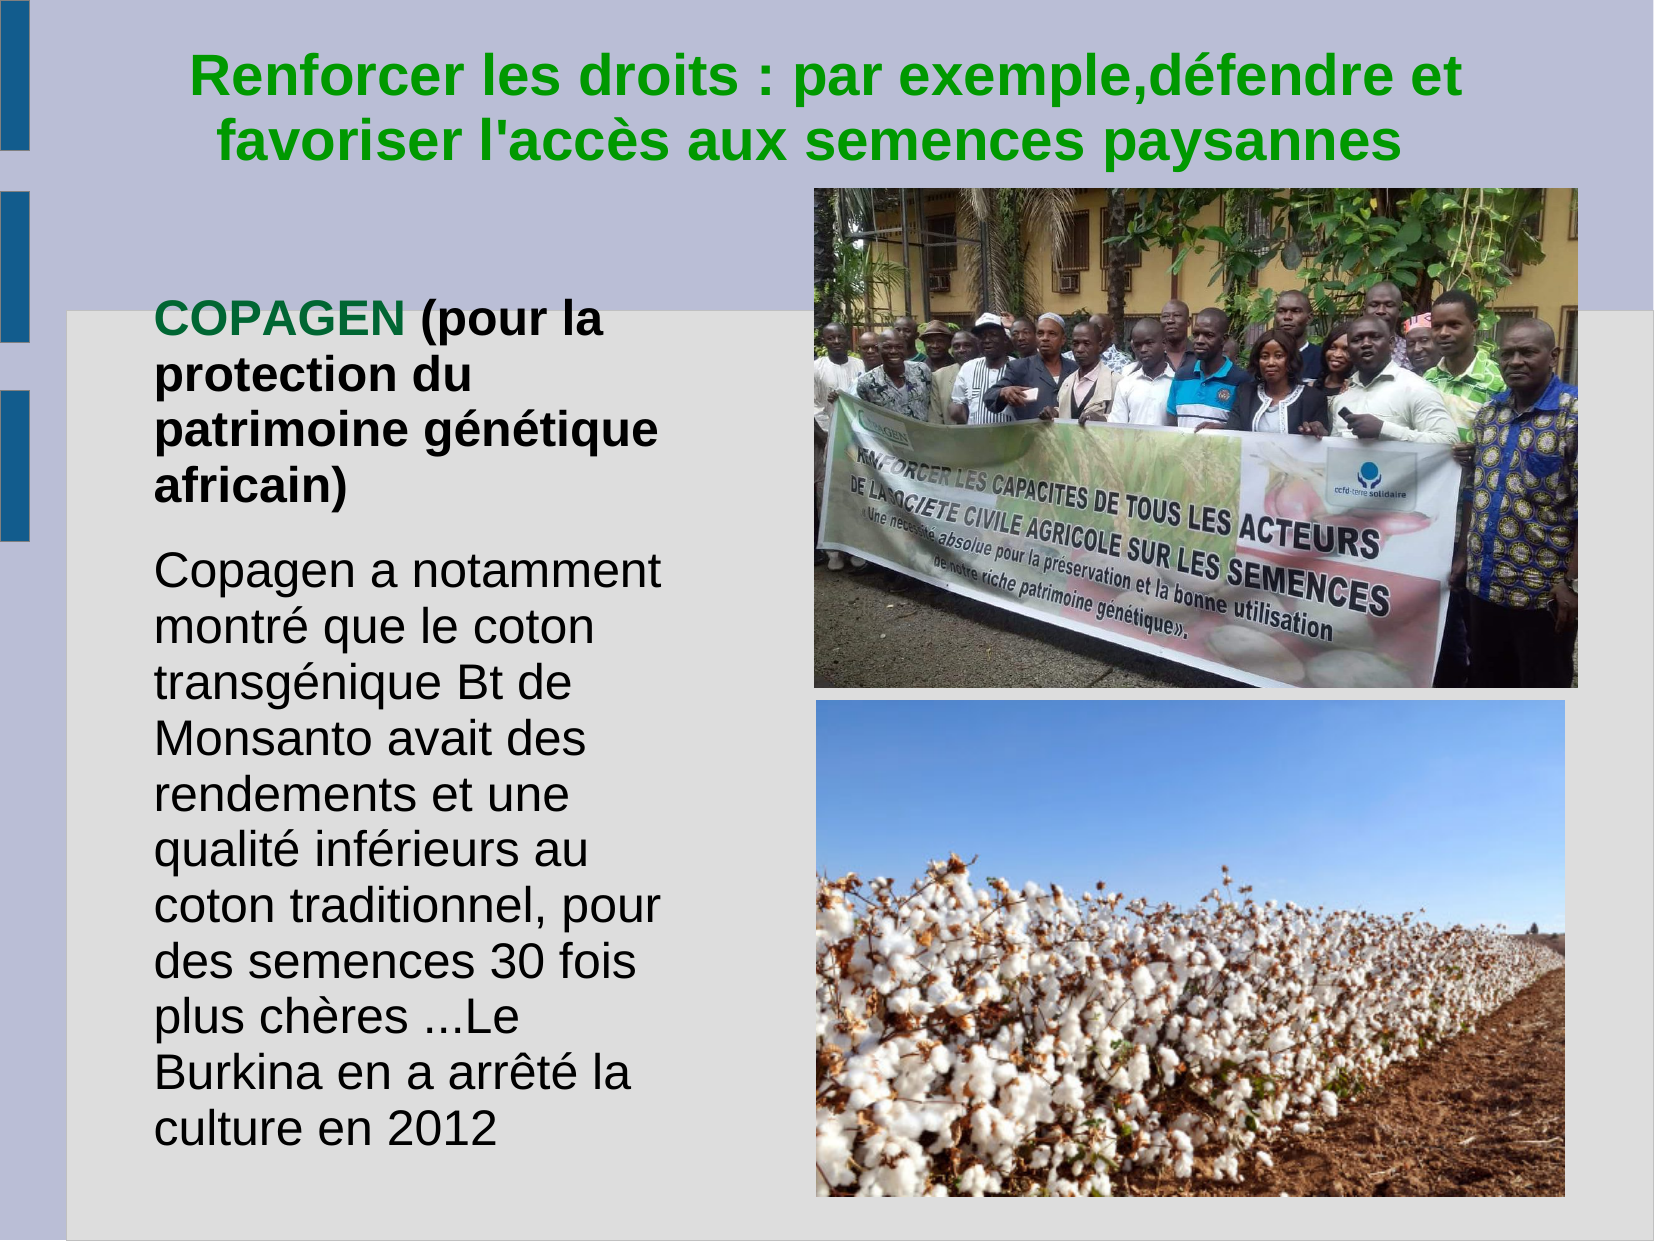

# Renforcer les droits : par exemple,défendre et favoriser l'accès aux semences paysannes
COPAGEN (pour la protection du patrimoine génétique africain)
Copagen a notamment montré que le coton transgénique Bt de Monsanto avait des rendements et une qualité inférieurs au coton traditionnel, pour des semences 30 fois plus chères ...Le Burkina en a arrêté la culture en 2012